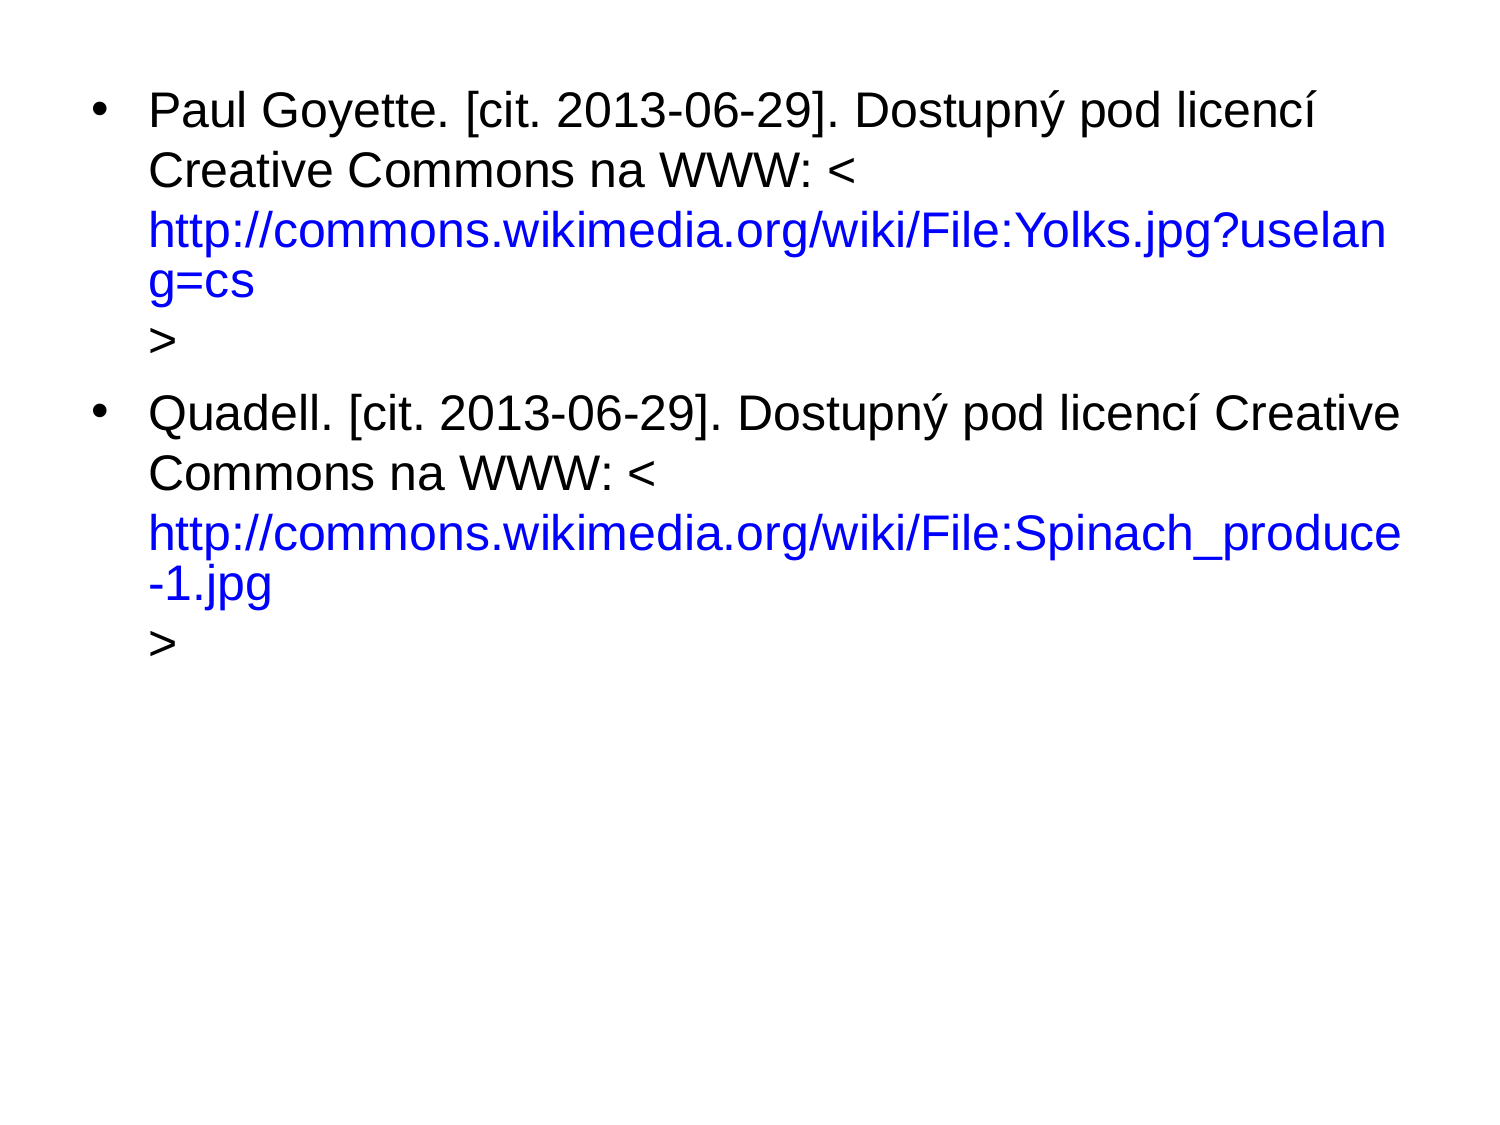

# Paul Goyette. [cit. 2013-06-29]. Dostupný pod licencí Creative Commons na WWW: <http://commons.wikimedia.org/wiki/File:Yolks.jpg?uselang=cs>
Quadell. [cit. 2013-06-29]. Dostupný pod licencí Creative Commons na WWW: <http://commons.wikimedia.org/wiki/File:Spinach_produce-1.jpg>